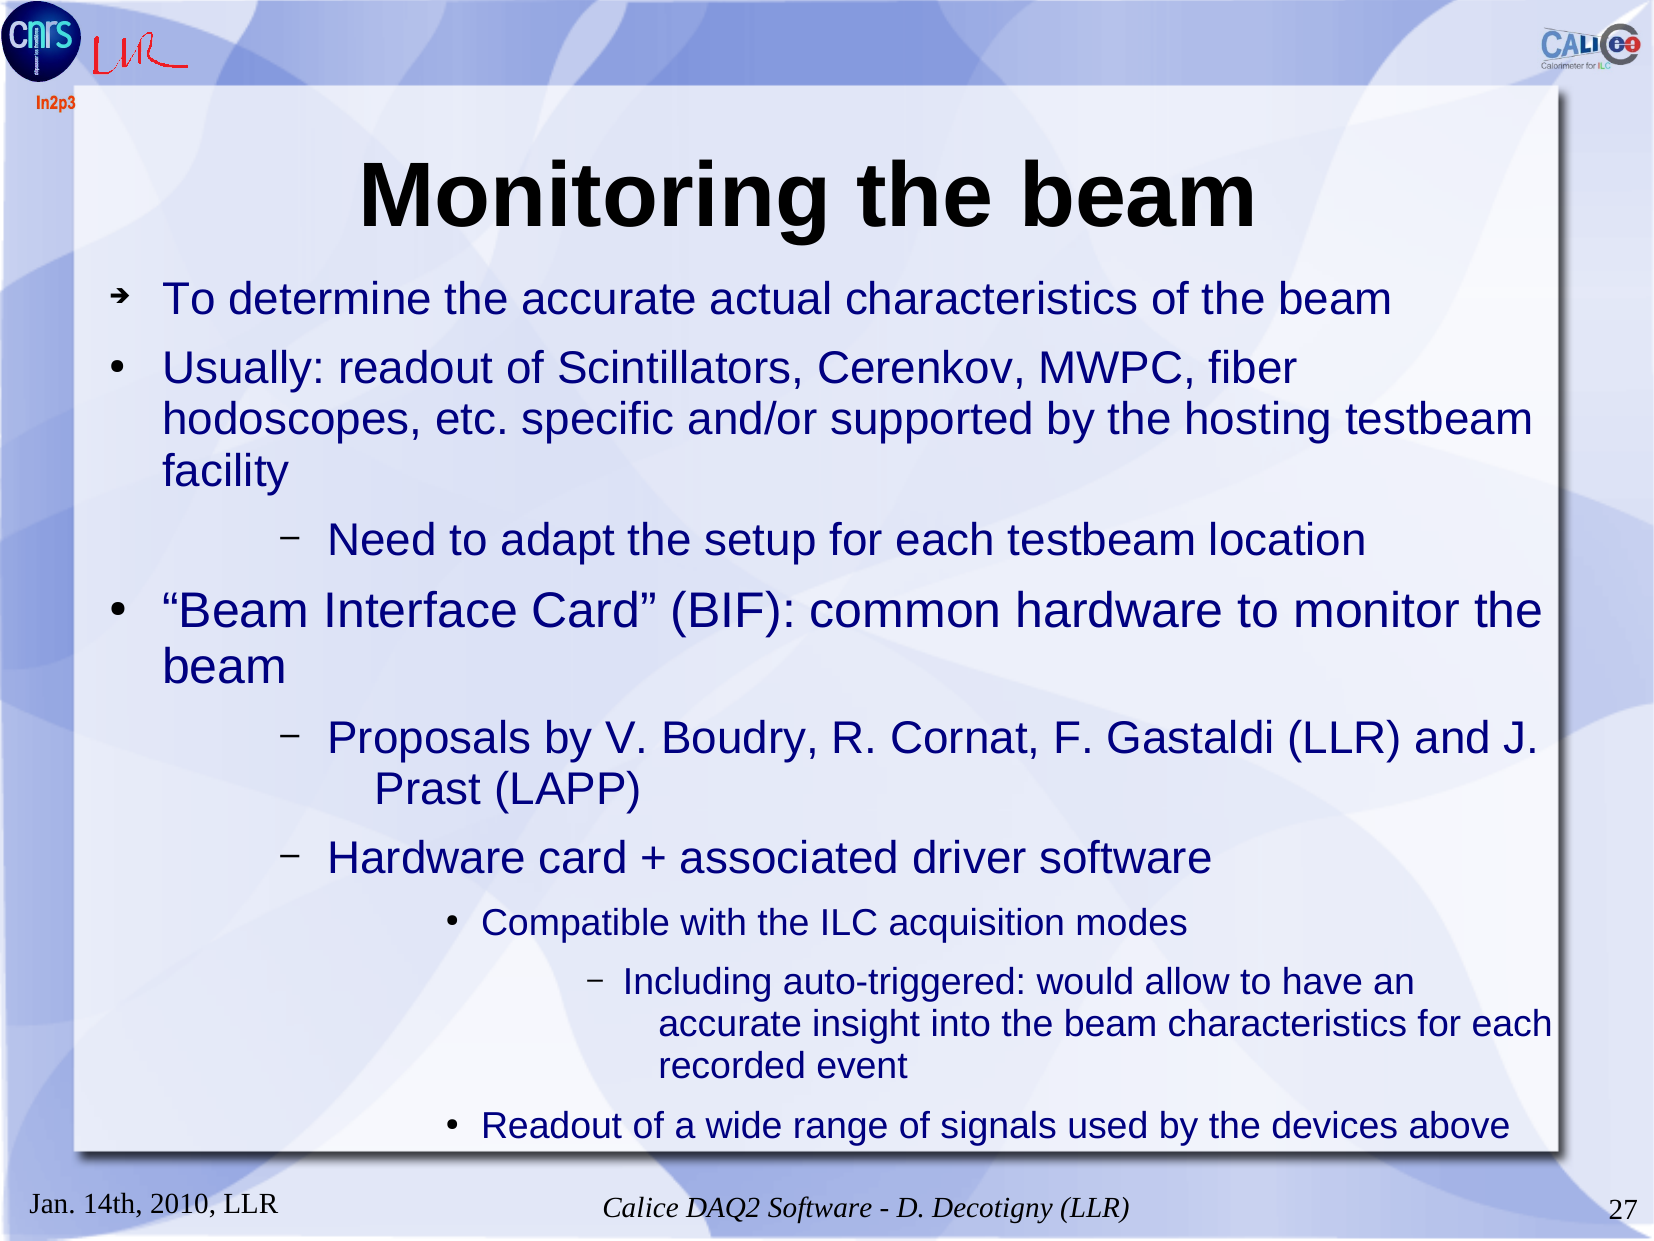

# Monitoring the beam
To determine the accurate actual characteristics of the beam
Usually: readout of Scintillators, Cerenkov, MWPC, fiber hodoscopes, etc. specific and/or supported by the hosting testbeam facility
Need to adapt the setup for each testbeam location
“Beam Interface Card” (BIF): common hardware to monitor the beam
Proposals by V. Boudry, R. Cornat, F. Gastaldi (LLR) and J. Prast (LAPP)
Hardware card + associated driver software
Compatible with the ILC acquisition modes
Including auto-triggered: would allow to have an accurate insight into the beam characteristics for each recorded event
Readout of a wide range of signals used by the devices above
Jan. 14th, 2010, LLR
Calice DAQ2 Software - D. Decotigny (LLR)
27